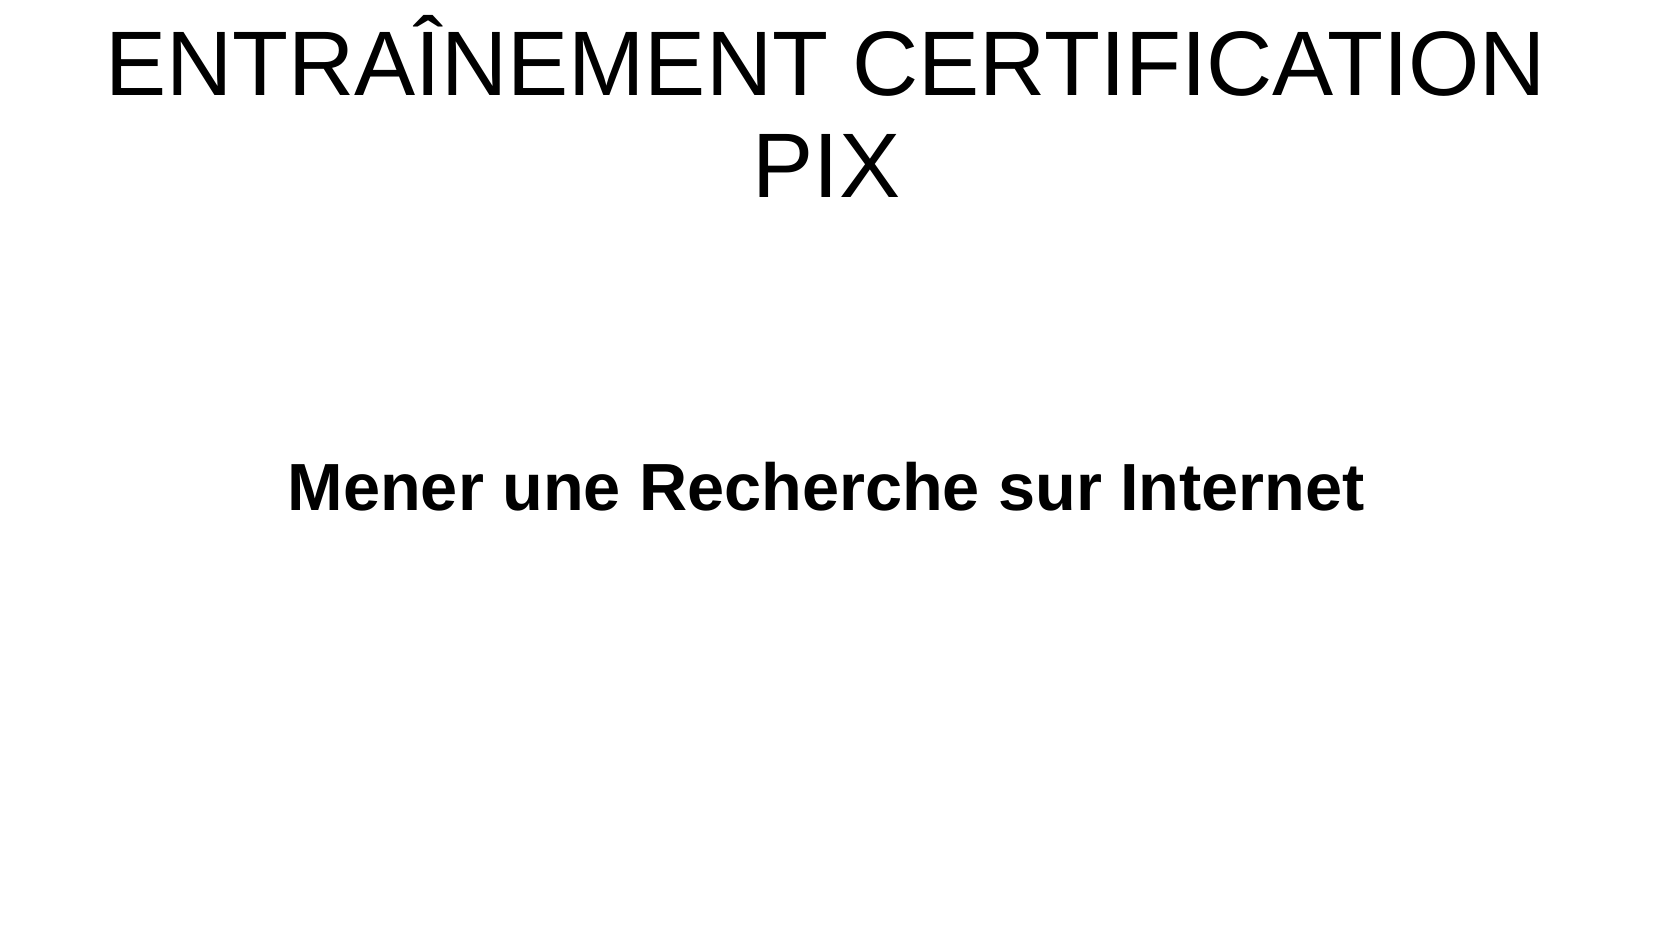

# ENTRAÎNEMENT CERTIFICATION PIX
Mener une Recherche sur Internet